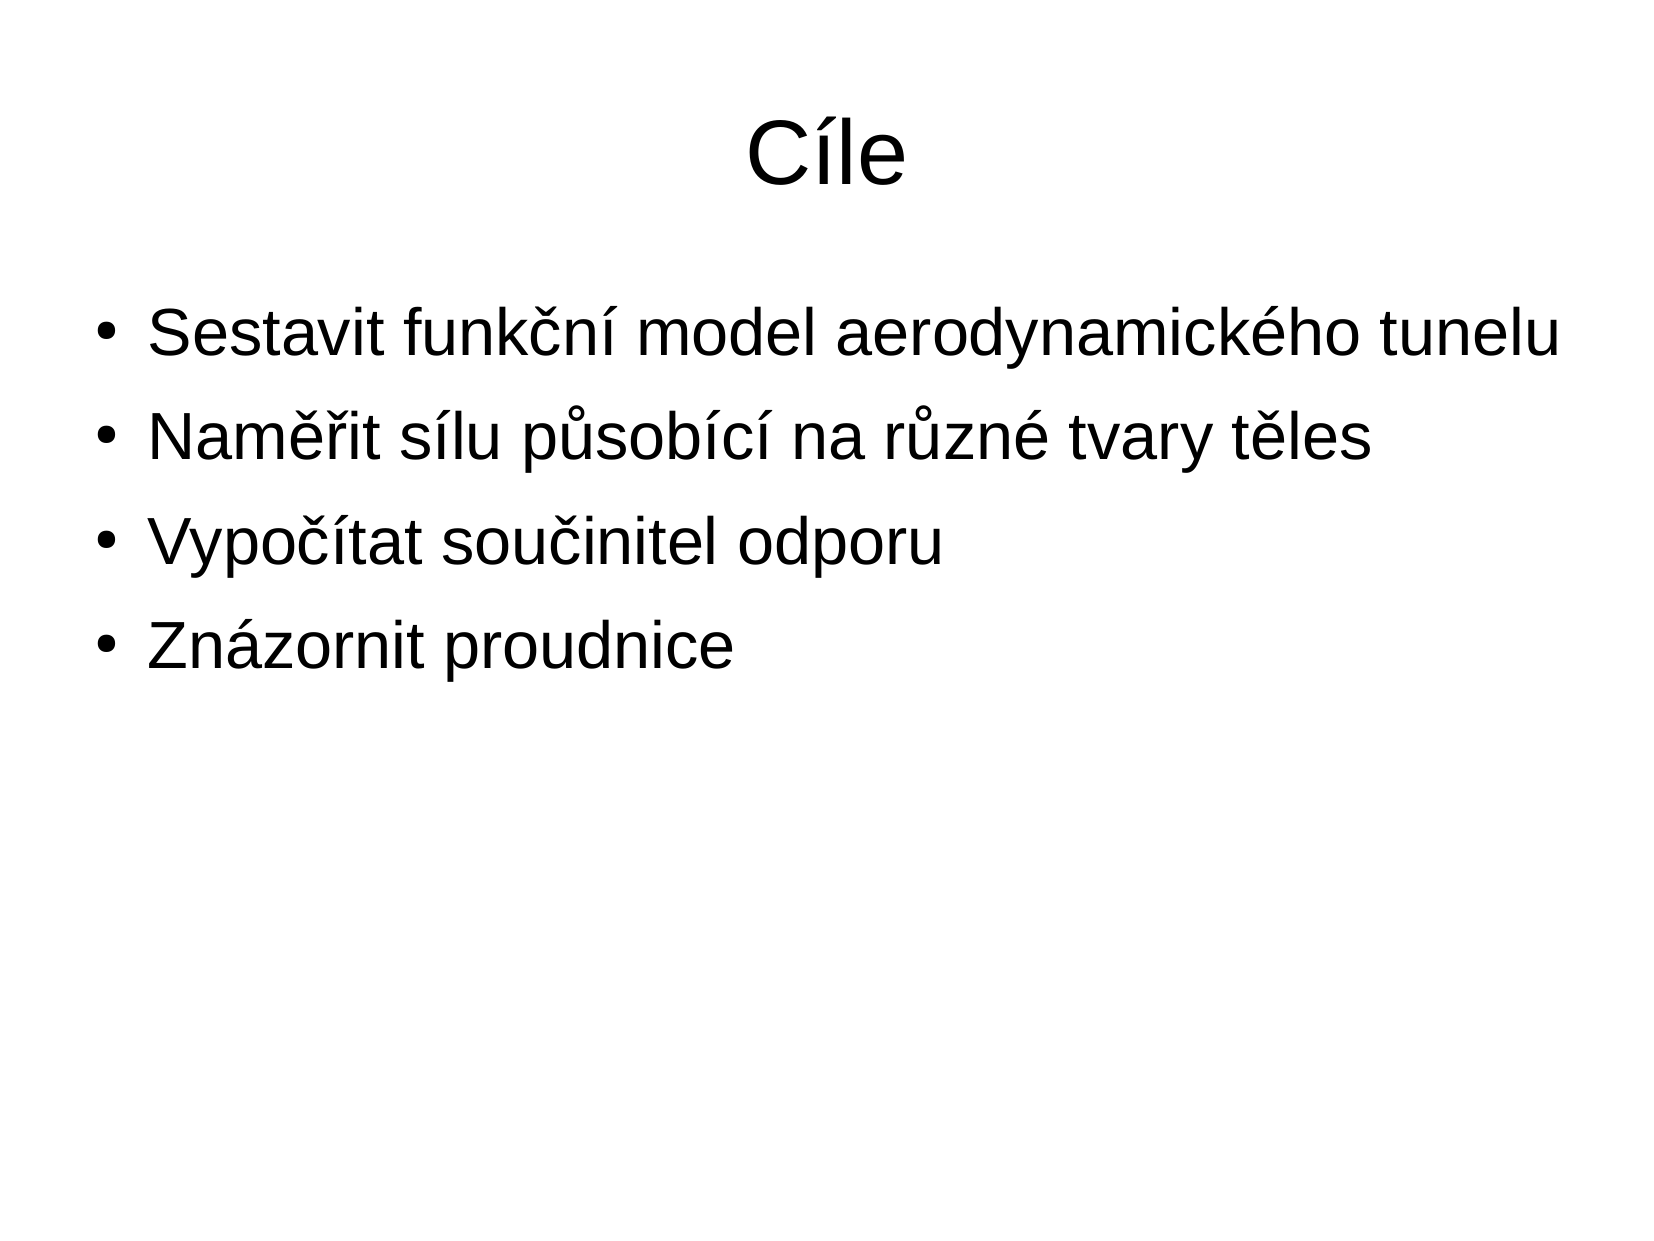

# Cíle
Sestavit funkční model aerodynamického tunelu
Naměřit sílu působící na různé tvary těles
Vypočítat součinitel odporu
Znázornit proudnice